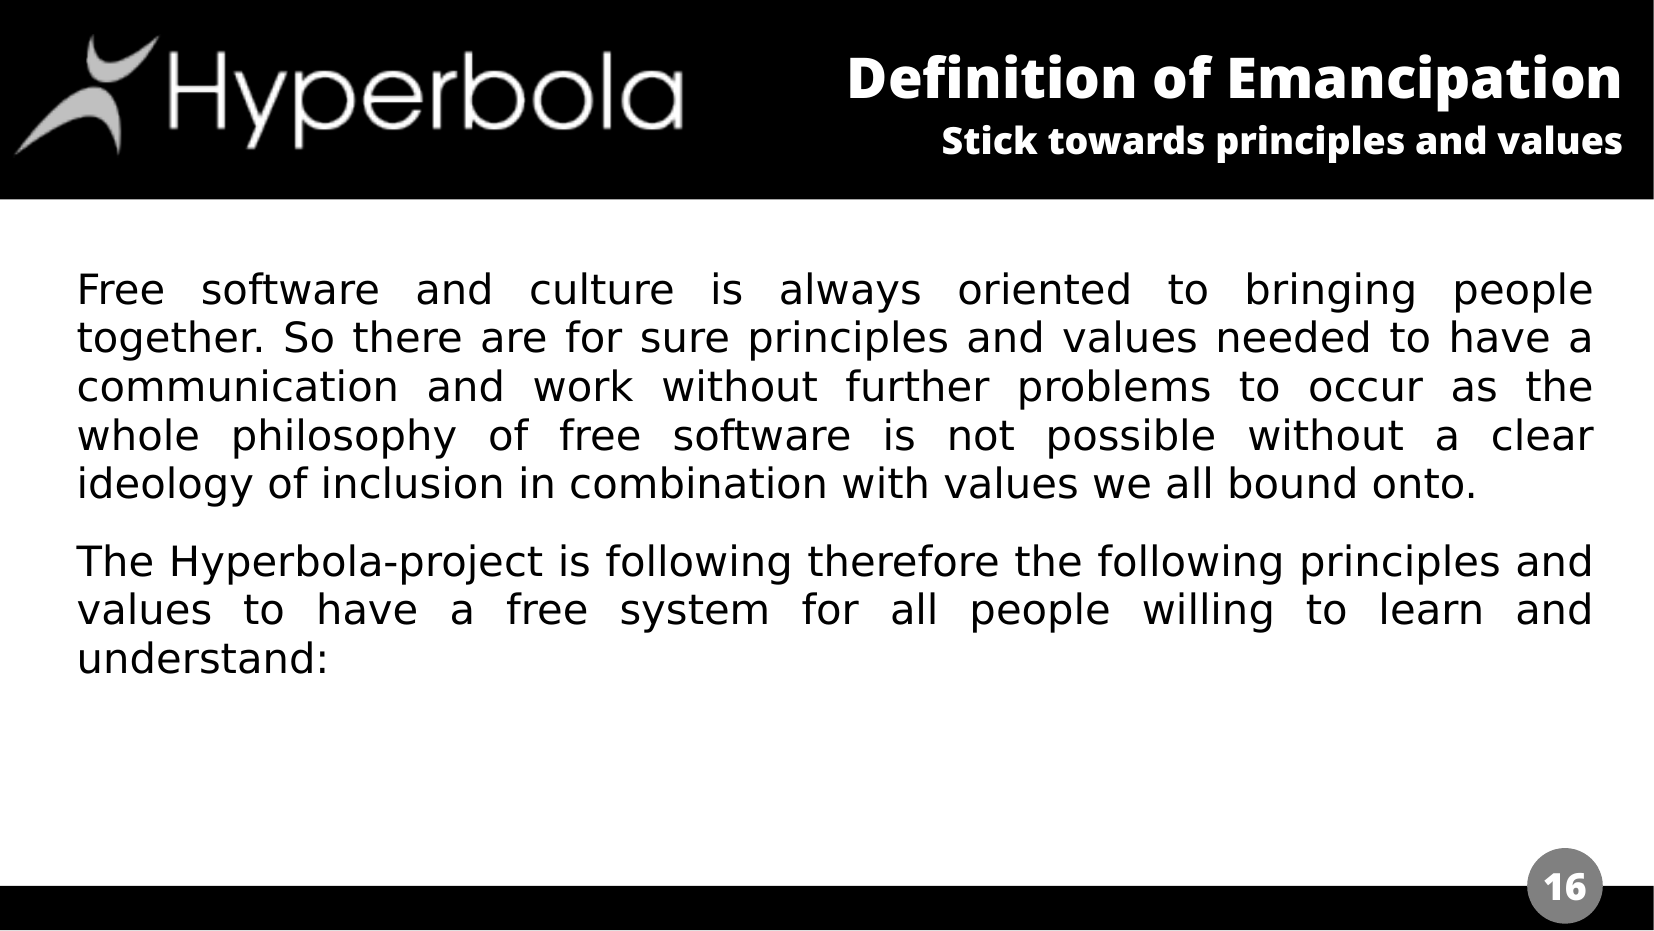

# Definition of Emancipation Stick towards principles and values
Free software and culture is always oriented to bringing people together. So there are for sure principles and values needed to have a communication and work without further problems to occur as the whole philosophy of free software is not possible without a clear ideology of inclusion in combination with values we all bound onto.
The Hyperbola-project is following therefore the following principles and values to have a free system for all people willing to learn and understand: